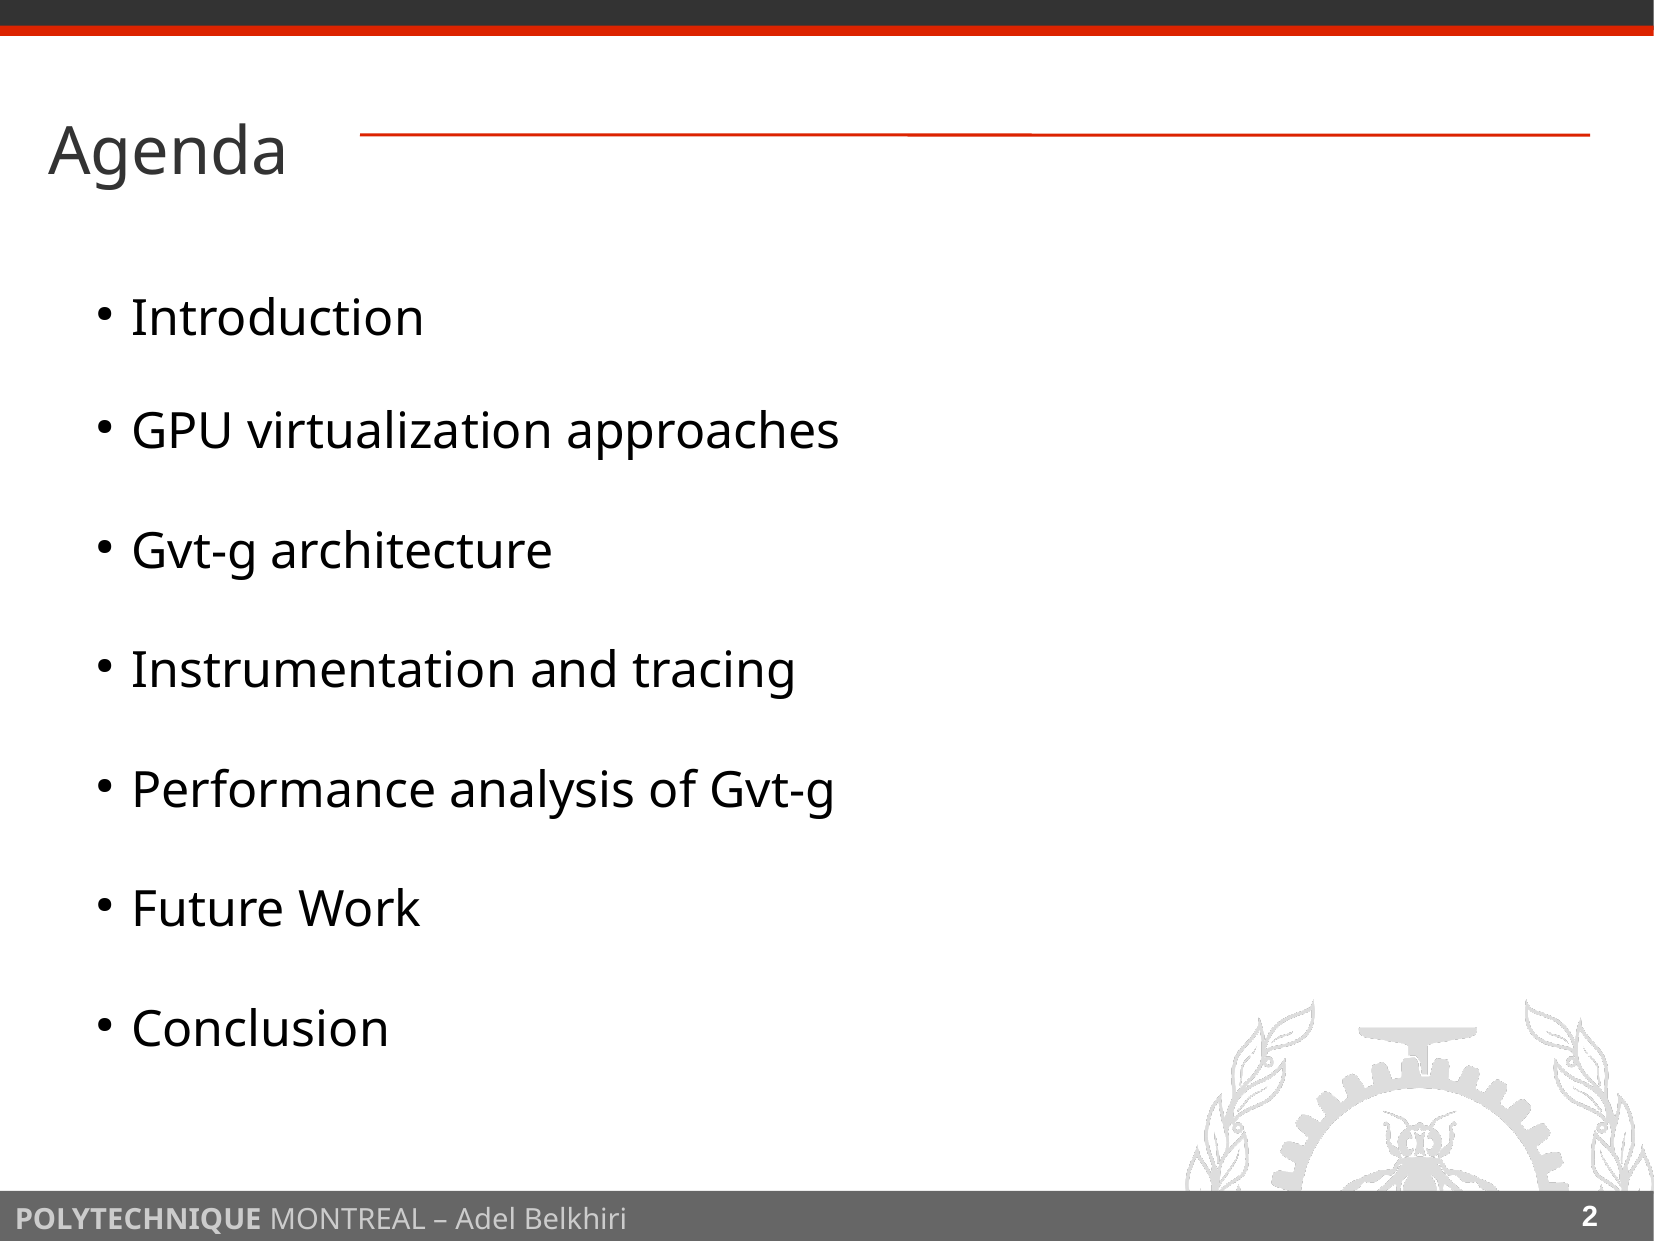

Agenda
Introduction
GPU virtualization approaches
Gvt-g architecture
Instrumentation and tracing
Performance analysis of Gvt-g
Future Work
Conclusion
2
POLYTECHNIQUE MONTREAL – Adel Belkhiri